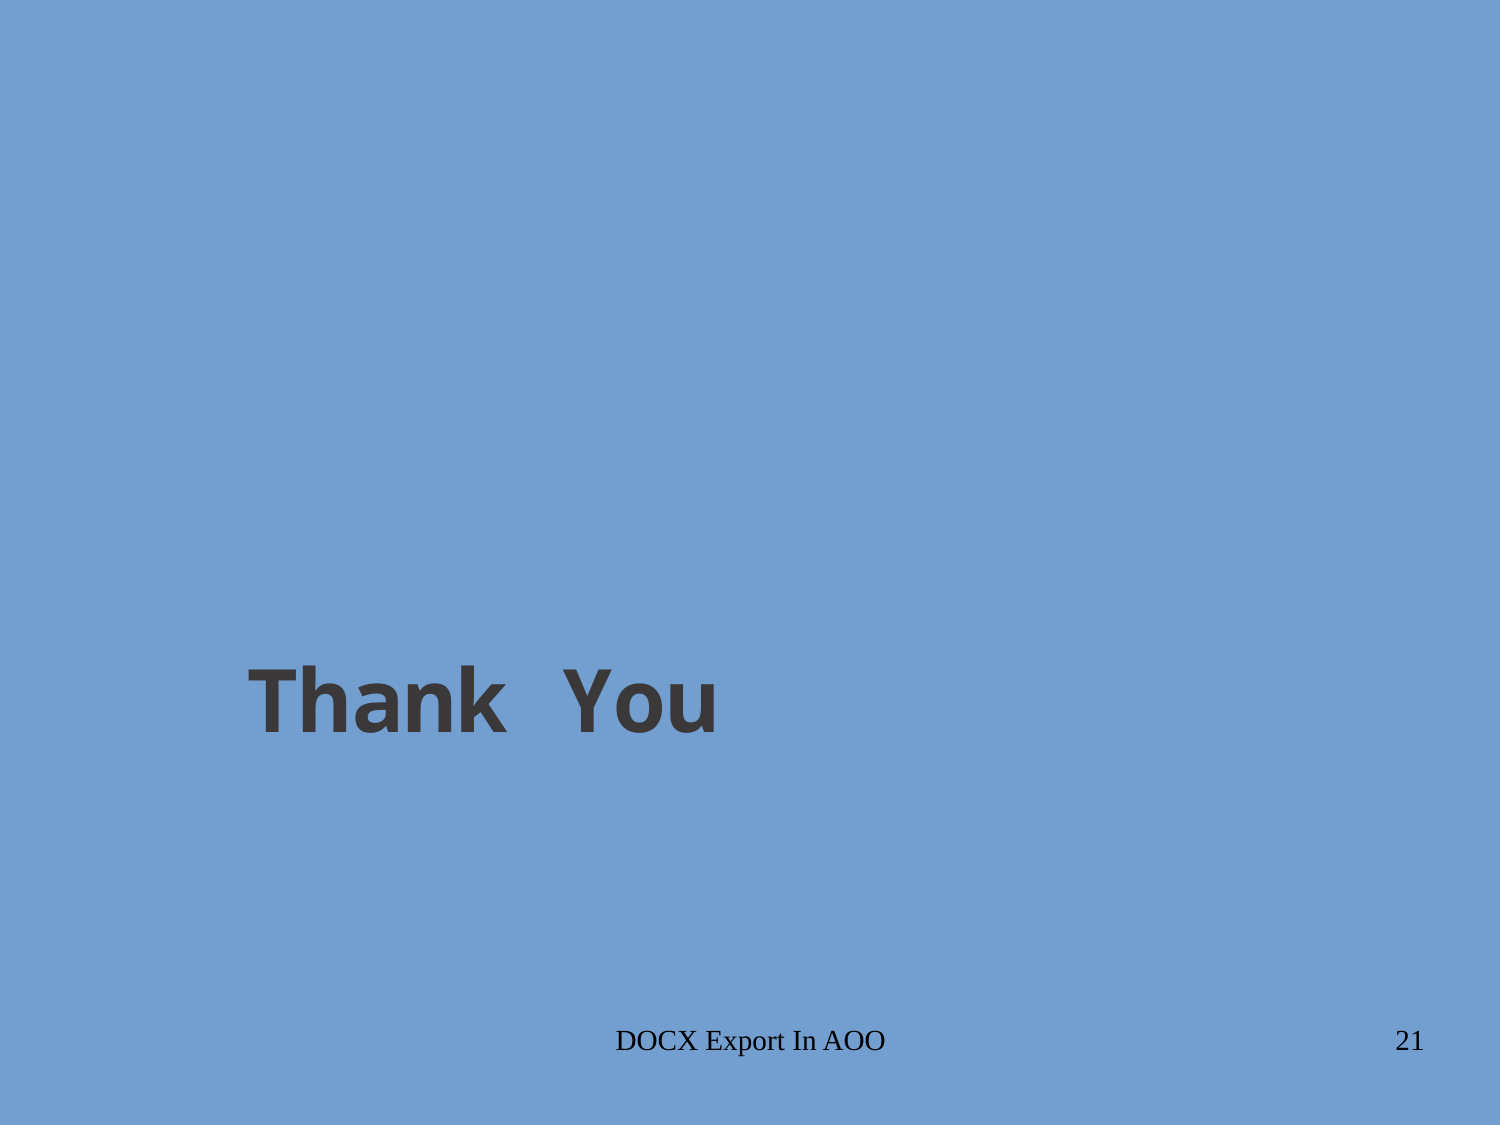

# Thank You
DOCX Export In AOO
21